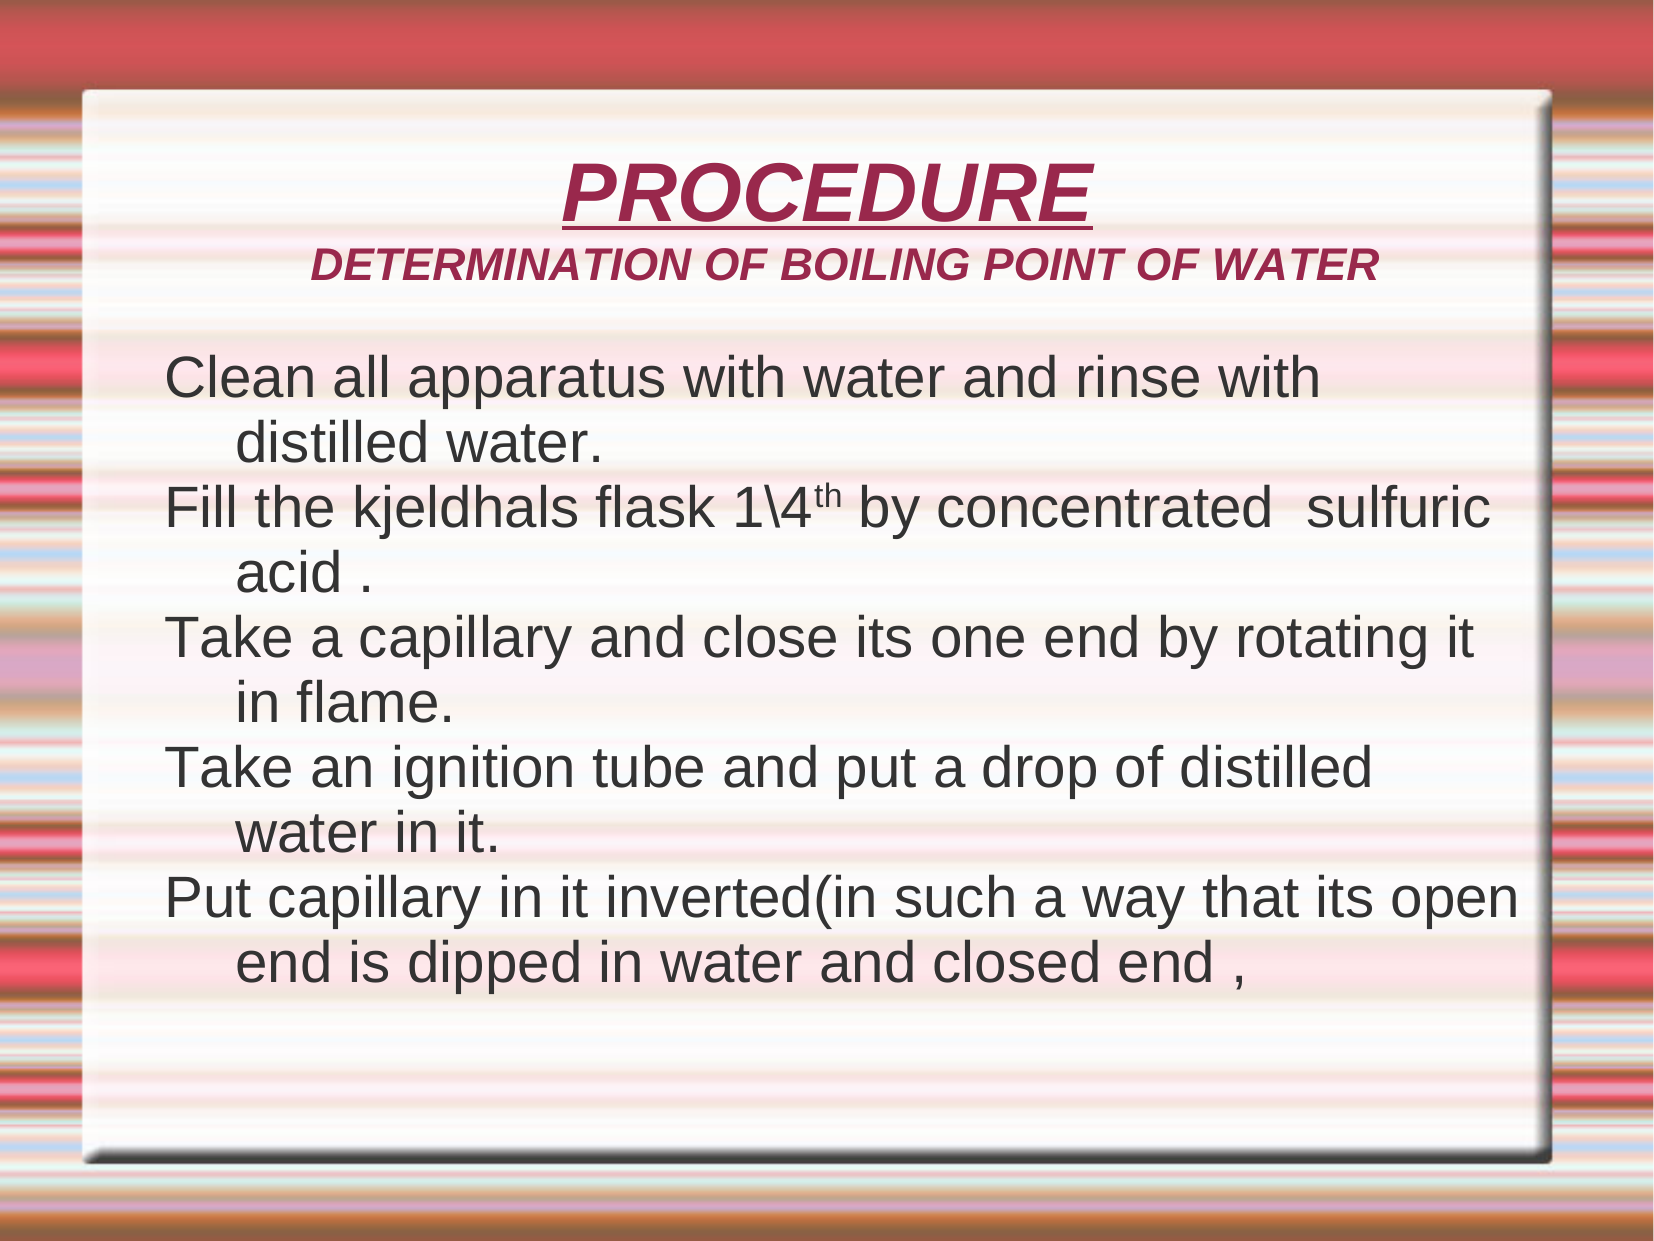

# PROCEDURE DETERMINATION OF BOILING POINT OF WATER
Clean all apparatus with water and rinse with distilled water.
Fill the kjeldhals flask 1\4th by concentrated sulfuric acid .
Take a capillary and close its one end by rotating it in flame.
Take an ignition tube and put a drop of distilled water in it.
Put capillary in it inverted(in such a way that its open end is dipped in water and closed end ,